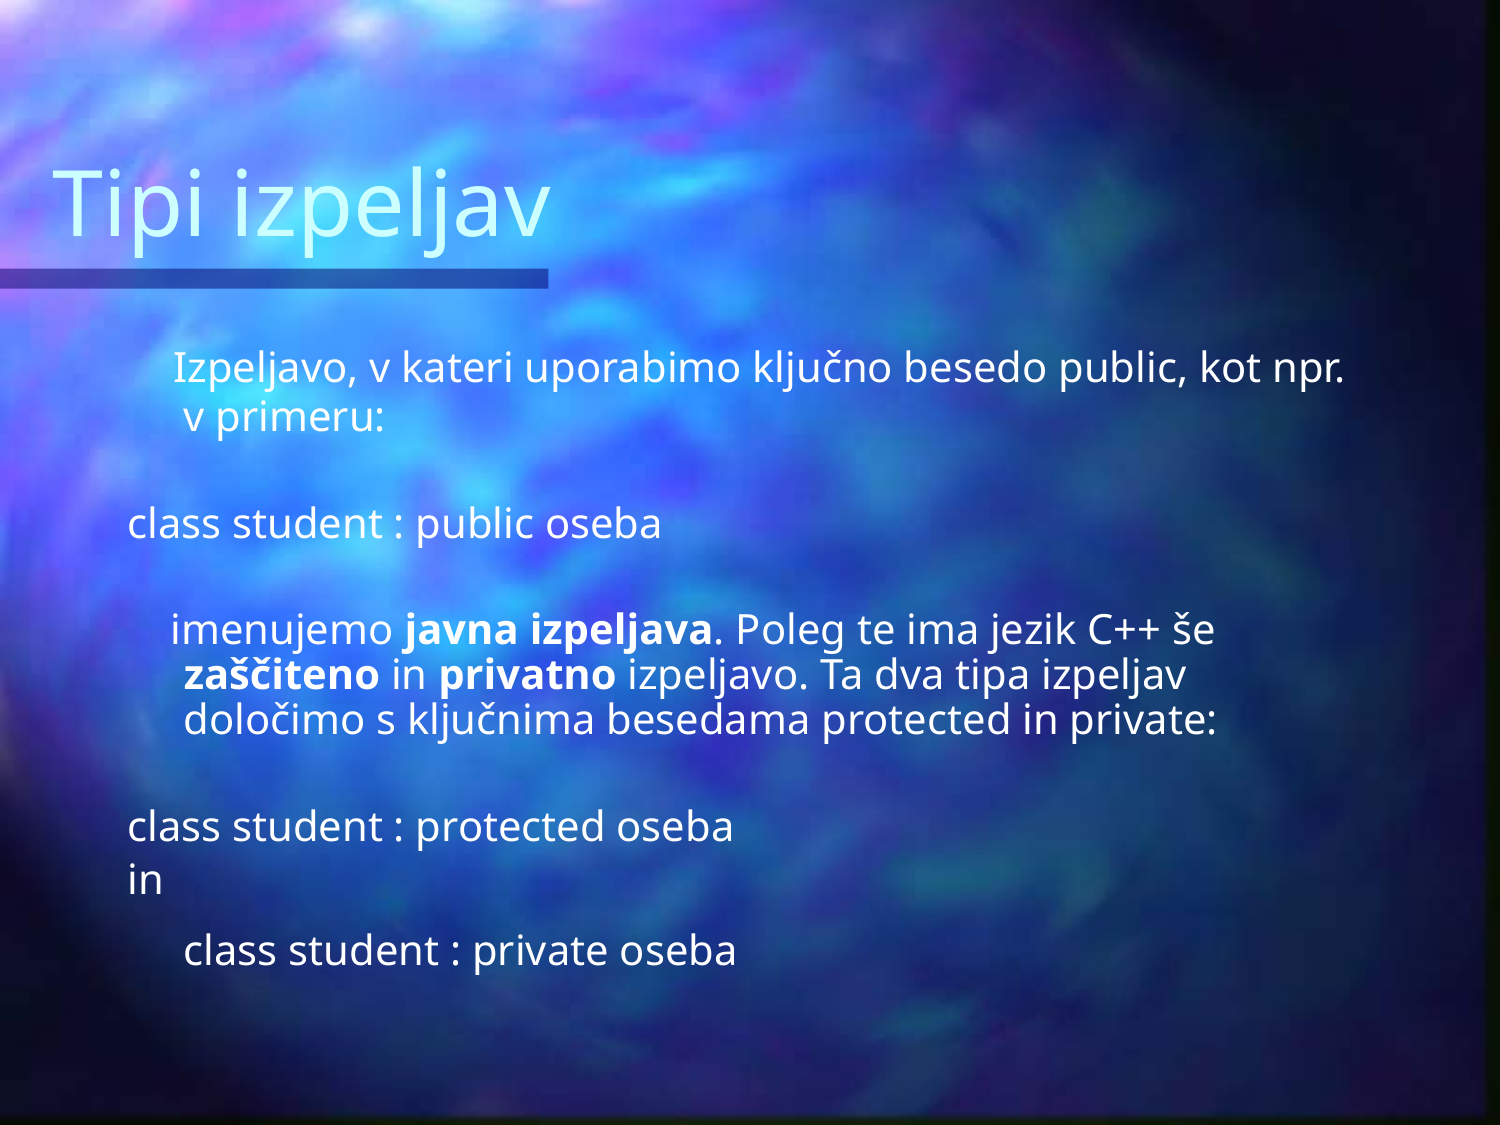

# Tipi izpeljav
 Izpeljavo, v kateri uporabimo ključno besedo public, kot npr. v primeru:
class student : public oseba
 imenujemo javna izpeljava. Poleg te ima jezik C++ še zaščiteno in privatno izpeljavo. Ta dva tipa izpeljav določimo s ključnima besedama protected in private:
class student : protected oseba
in
	class student : private oseba